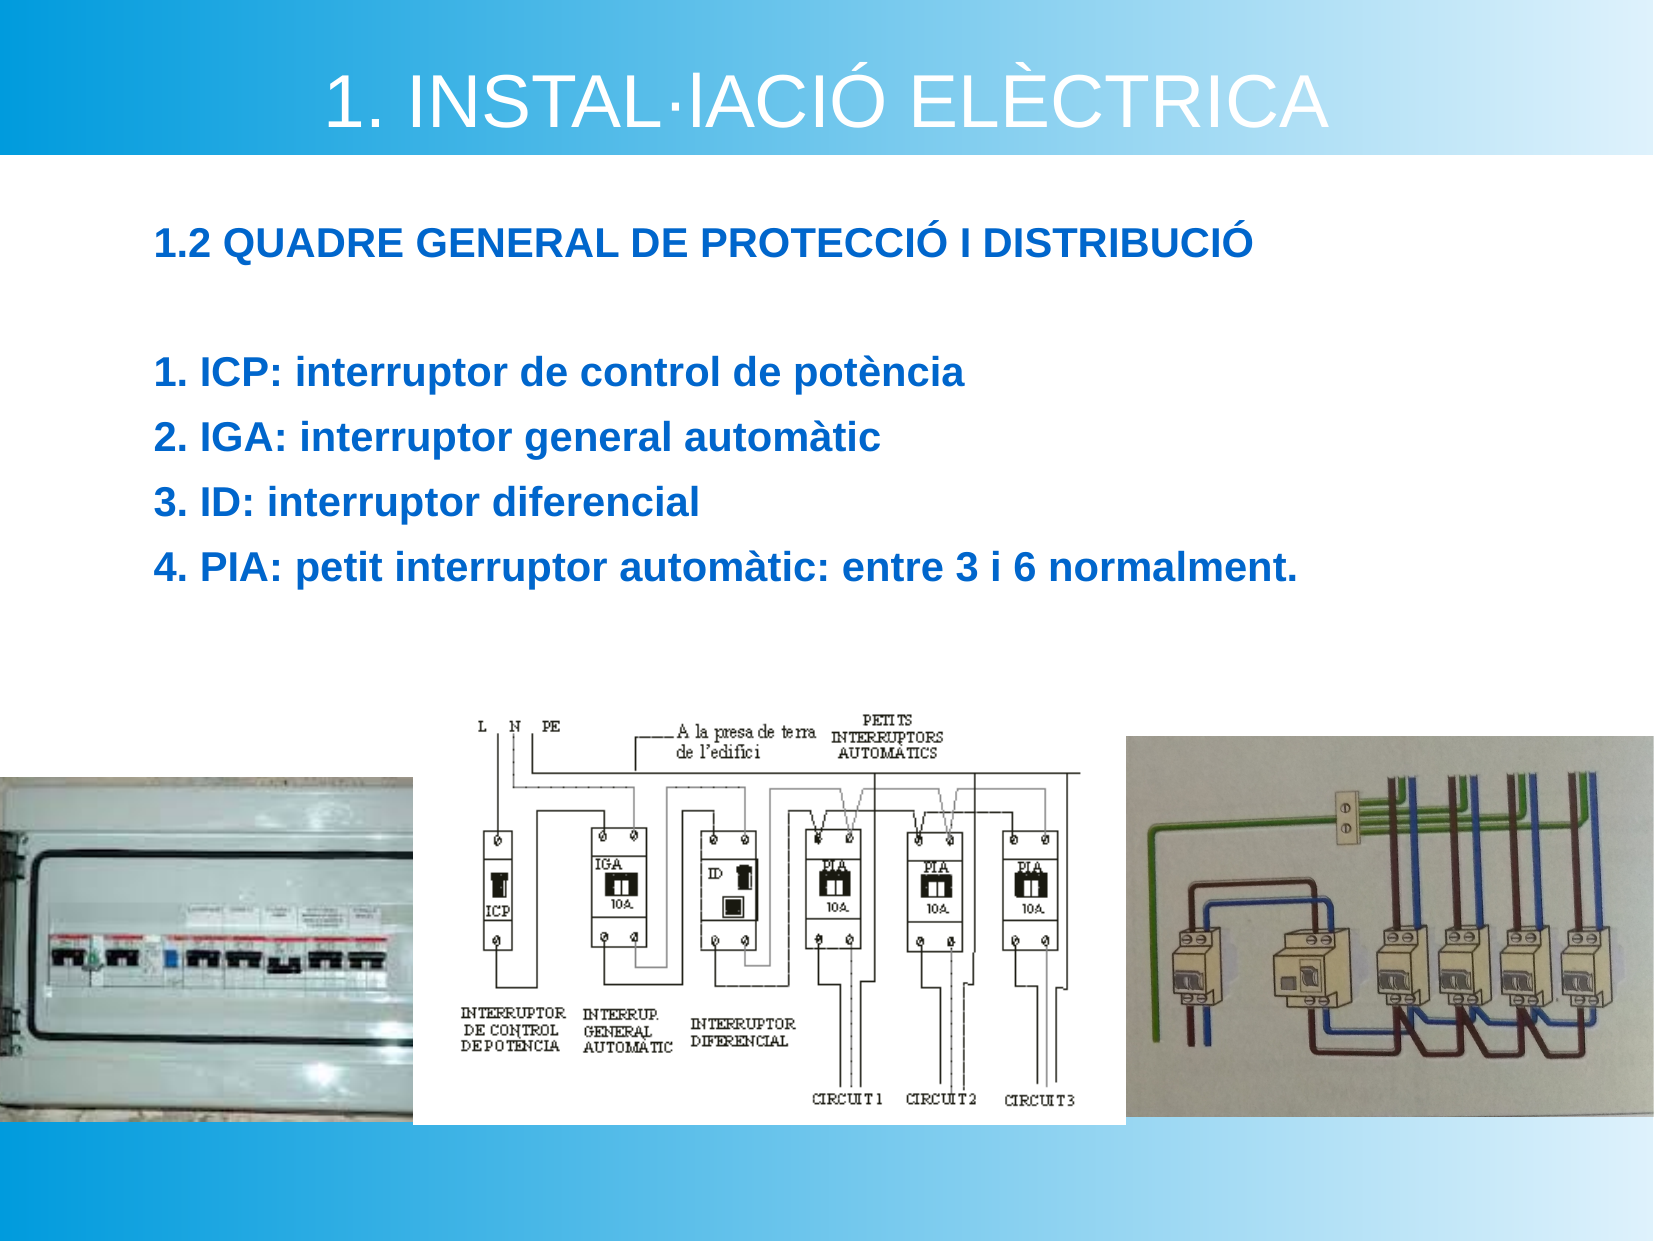

# 1. INSTAL·lACIÓ ELÈCTRICA
1.2 QUADRE GENERAL DE PROTECCIÓ I DISTRIBUCIÓ
1. ICP: interruptor de control de potència
2. IGA: interruptor general automàtic
3. ID: interruptor diferencial
4. PIA: petit interruptor automàtic: entre 3 i 6 normalment.